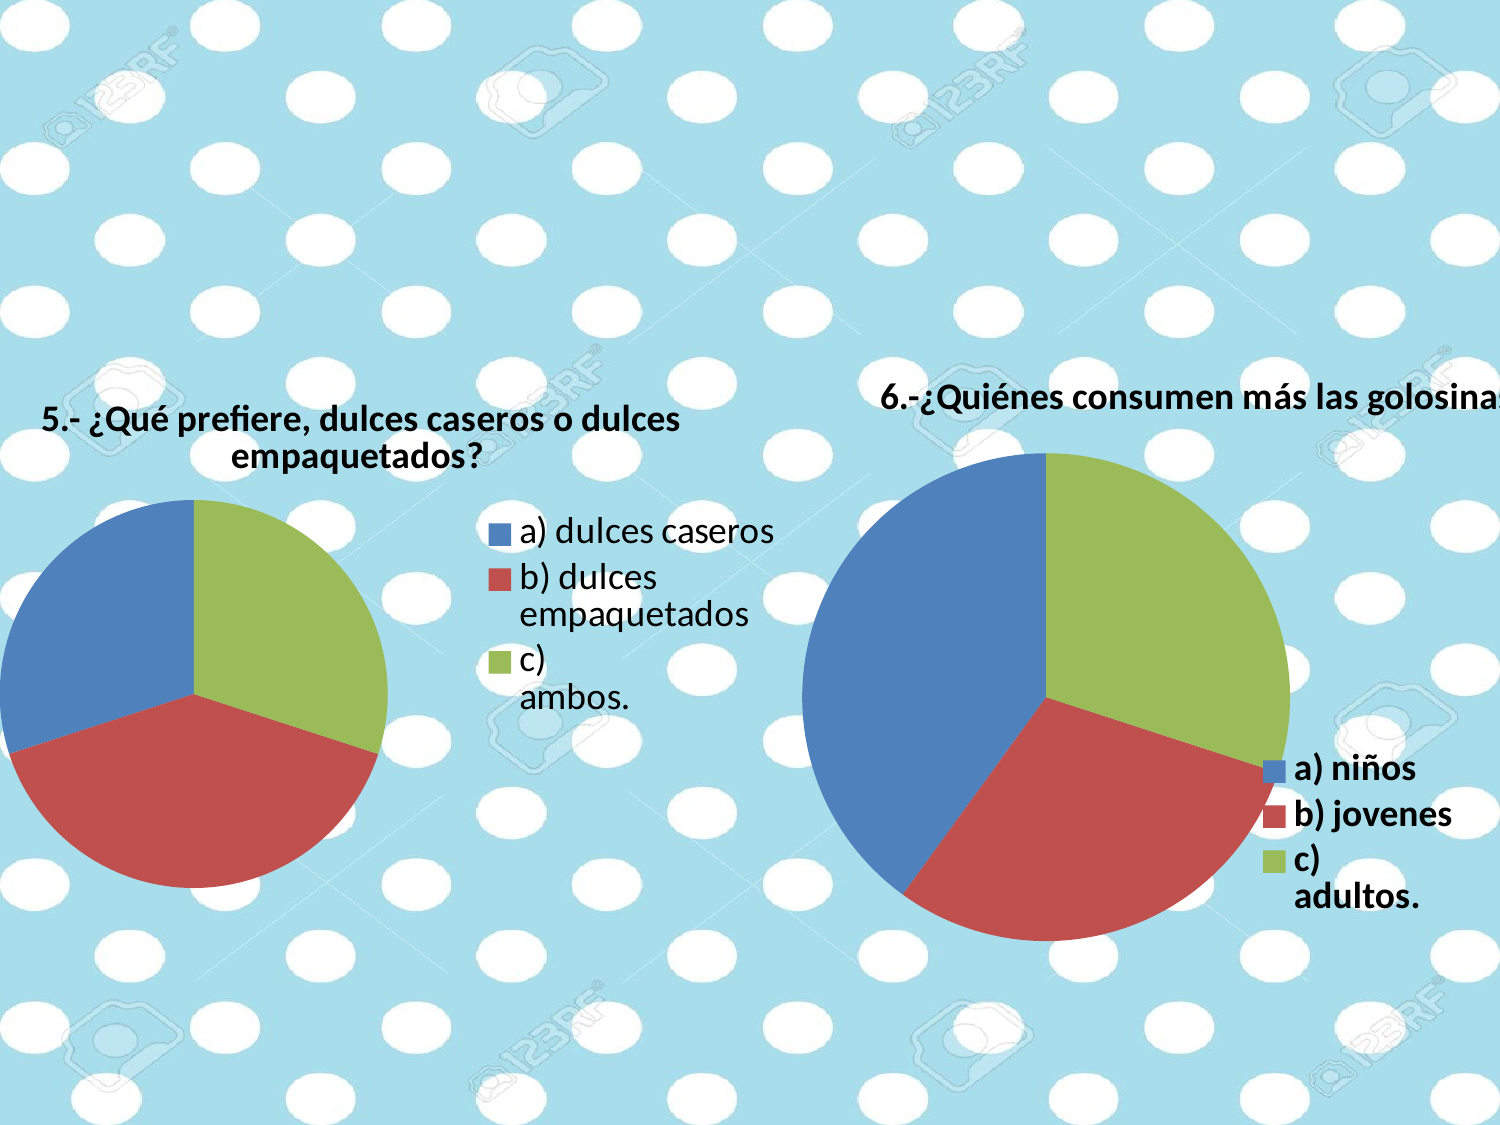

#
### Chart: 6.-¿Quiénes consumen más las golosinas?
| Category | 6.-¿Quiénes consumen más las golosinas? |
|---|---|
| a) niños | 40.0 |
| b) jovenes | 30.0 |
| c) adultos.                                   | 30.0 |
### Chart: 5.- ¿Qué prefiere, dulces caseros o dulces empaquetados?
| Category | 5.- ¿Qué prefiere, dulces caseros o dulces empaquetados?  |
|---|---|
| a) dulces caseros | 30.0 |
| b) dulces empaquetados | 40.0 |
| c) ambos.                                    | 30.0 |